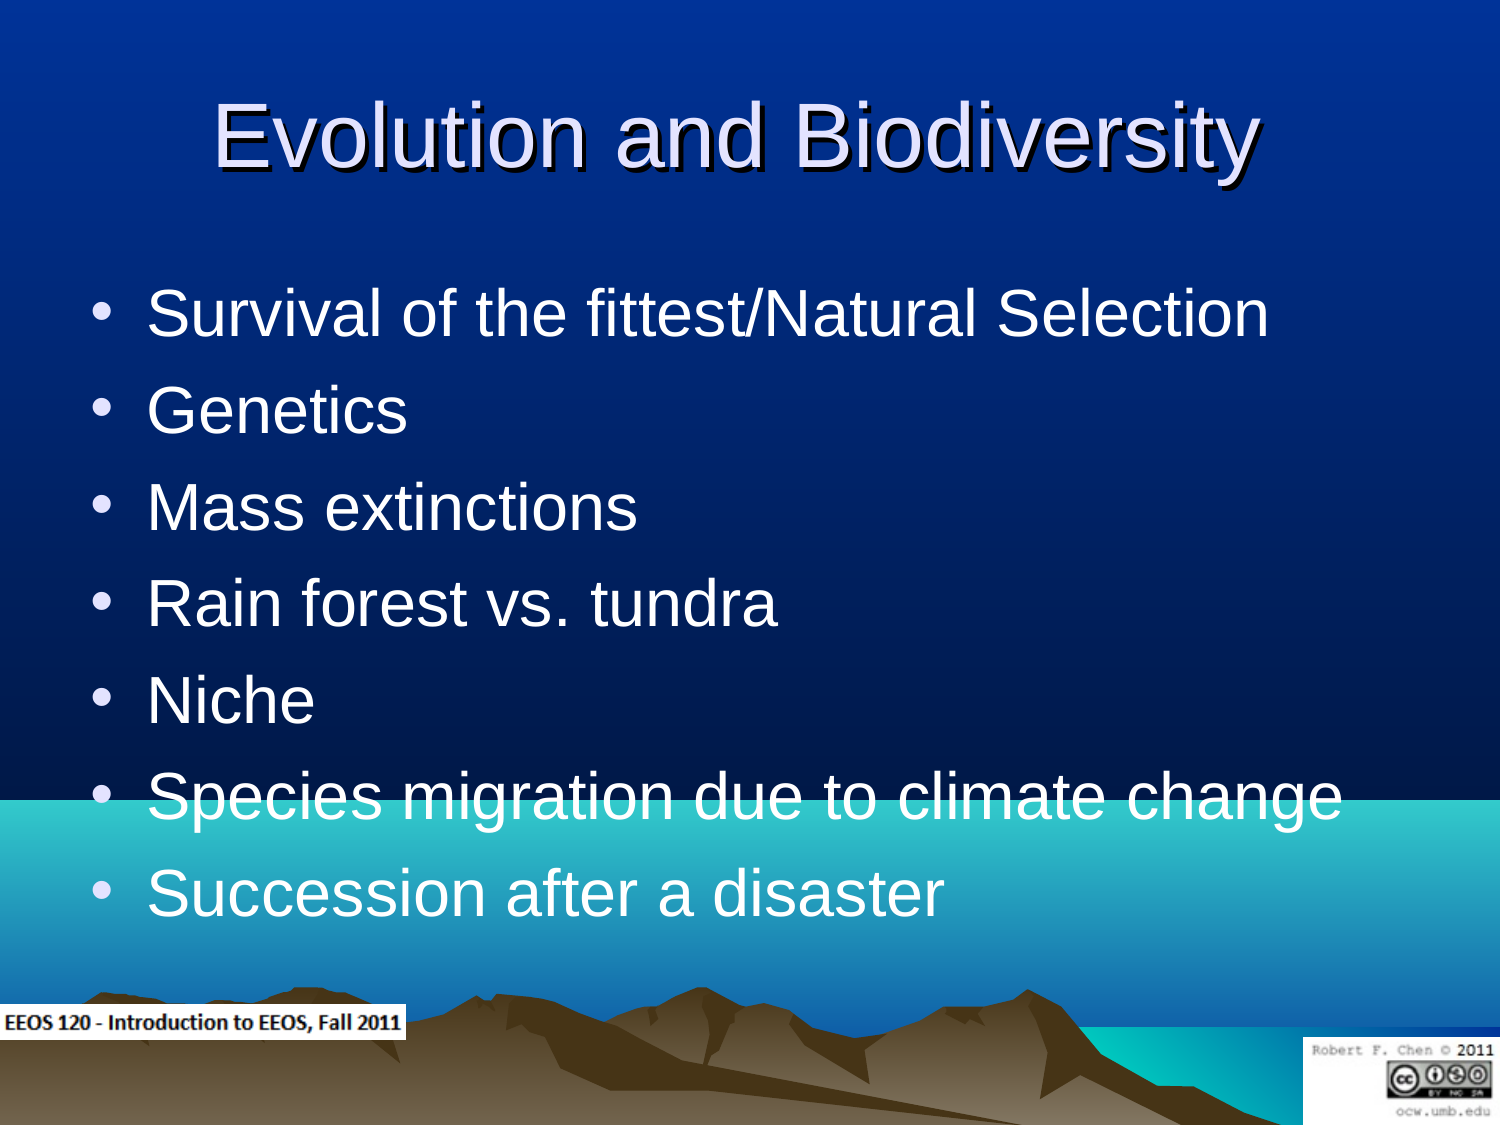

# Evolution and Biodiversity
Survival of the fittest/Natural Selection
Genetics
Mass extinctions
Rain forest vs. tundra
Niche
Species migration due to climate change
Succession after a disaster